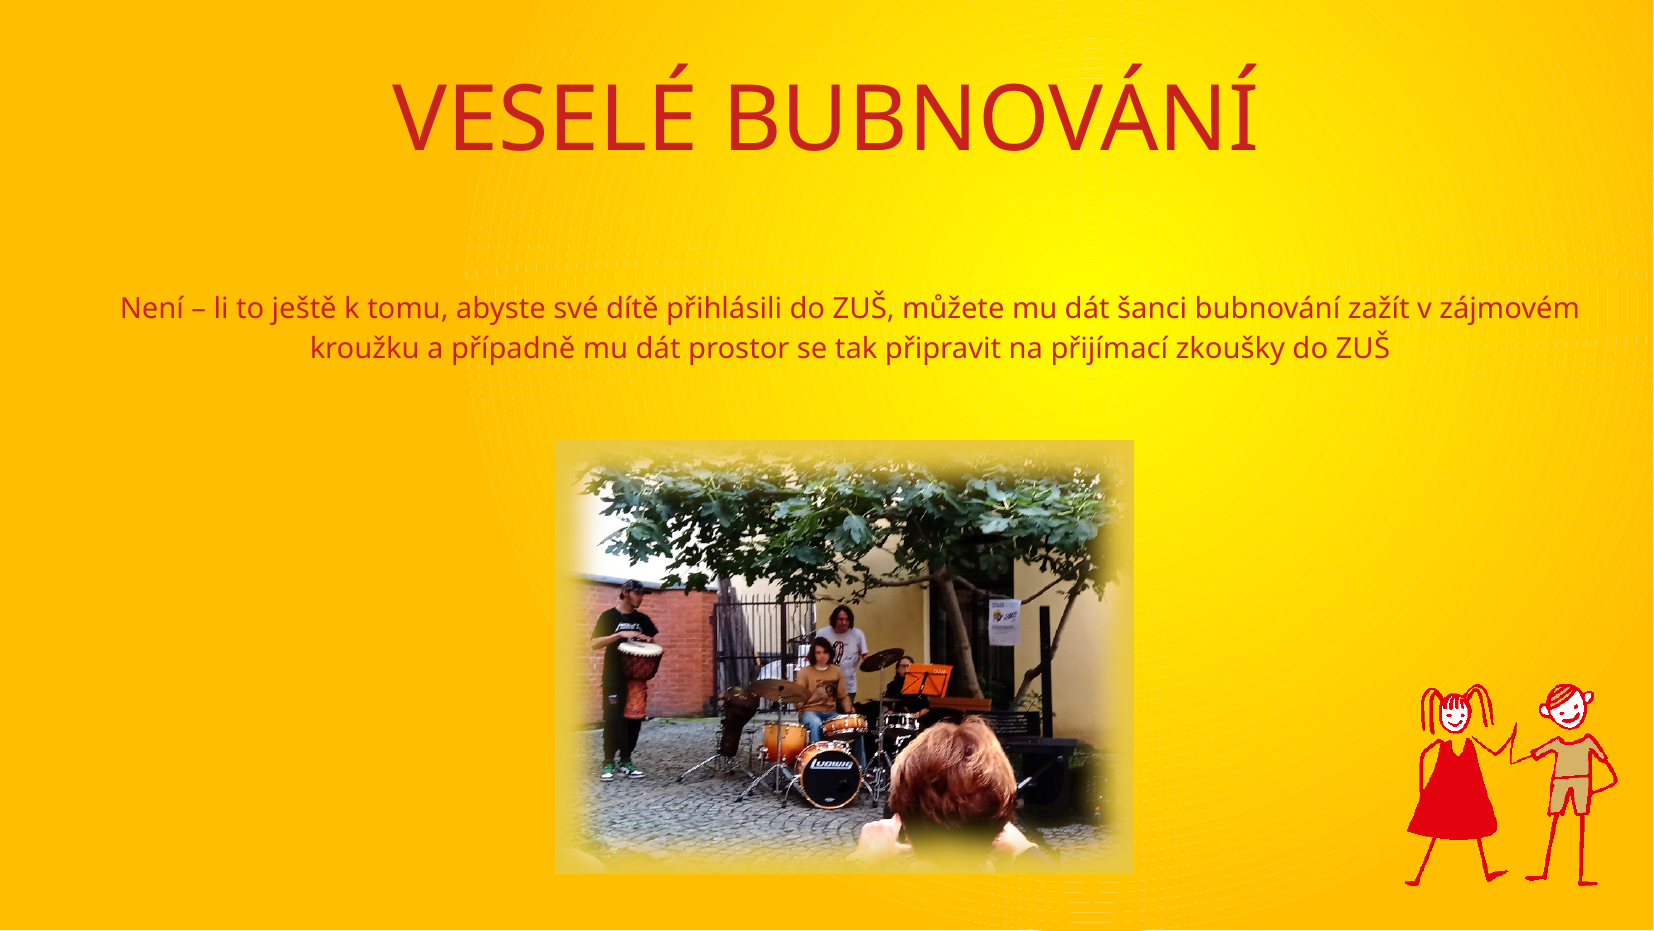

# VESELÉ BUBNOVÁNÍ
Není – li to ještě k tomu, abyste své dítě přihlásili do ZUŠ, můžete mu dát šanci bubnování zažít v zájmovém kroužku a případně mu dát prostor se tak připravit na přijímací zkoušky do ZUŠ